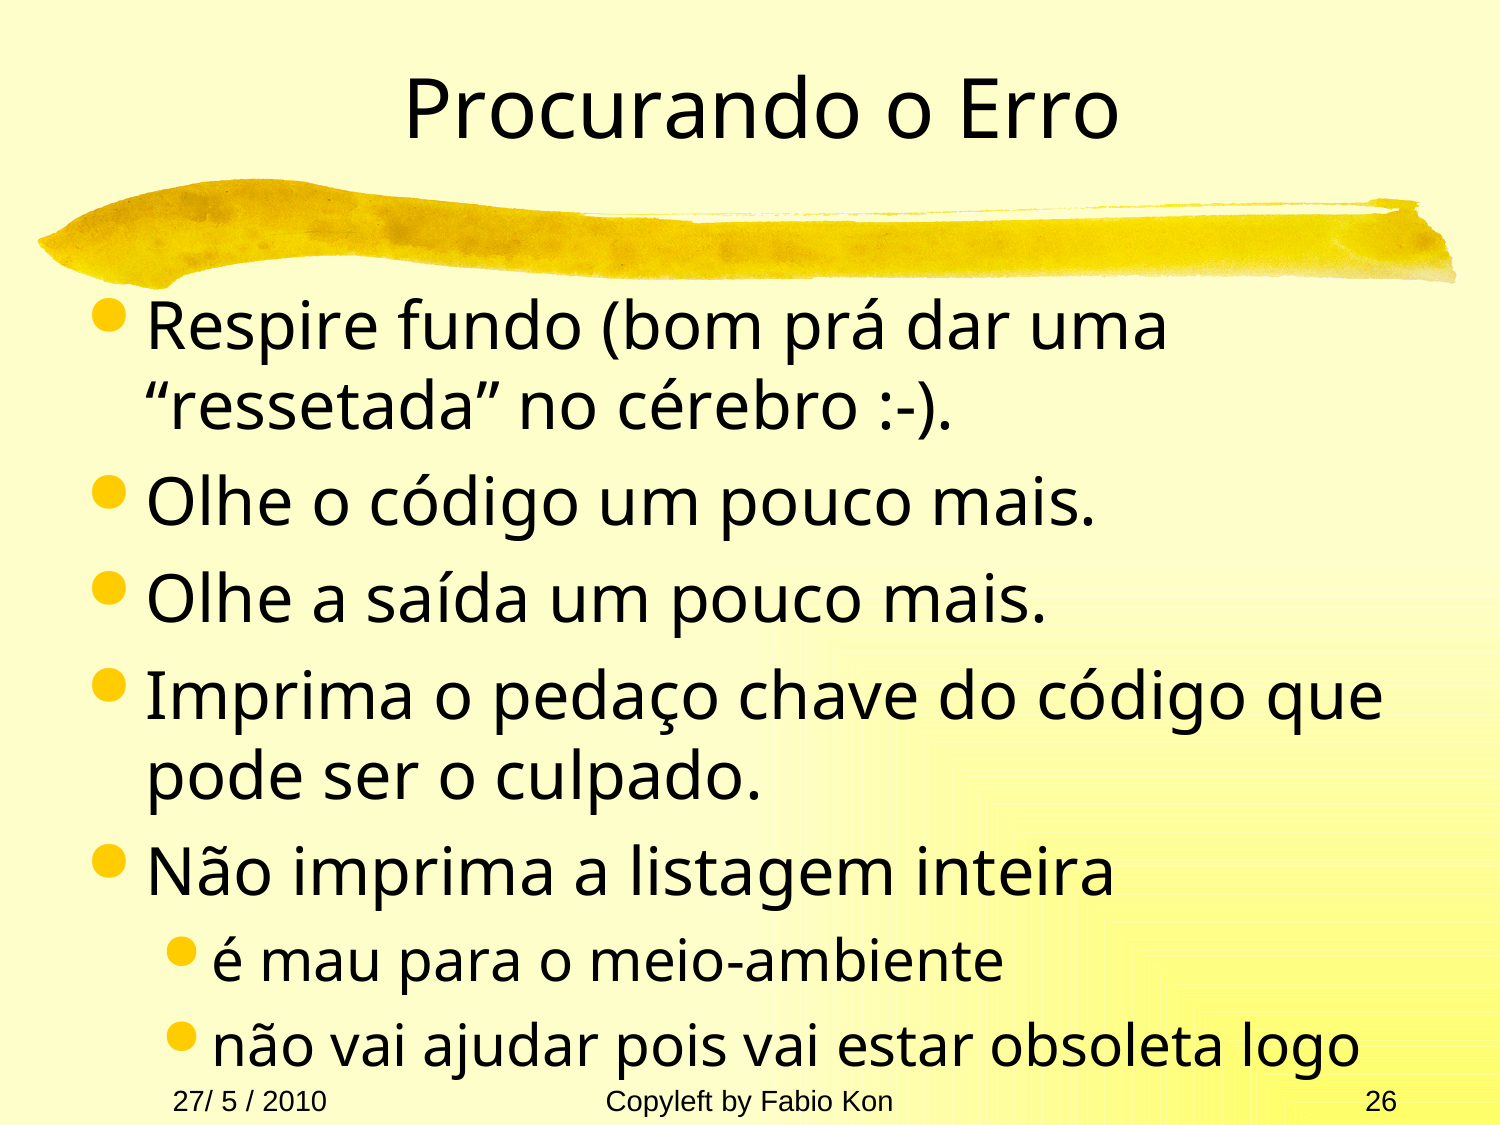

# Procurando o Erro
Respire fundo (bom prá dar uma “ressetada” no cérebro :-).
Olhe o código um pouco mais.
Olhe a saída um pouco mais.
Imprima o pedaço chave do código que pode ser o culpado.
Não imprima a listagem inteira
é mau para o meio-ambiente
não vai ajudar pois vai estar obsoleta logo
ECOOP'99 OOOSW
26